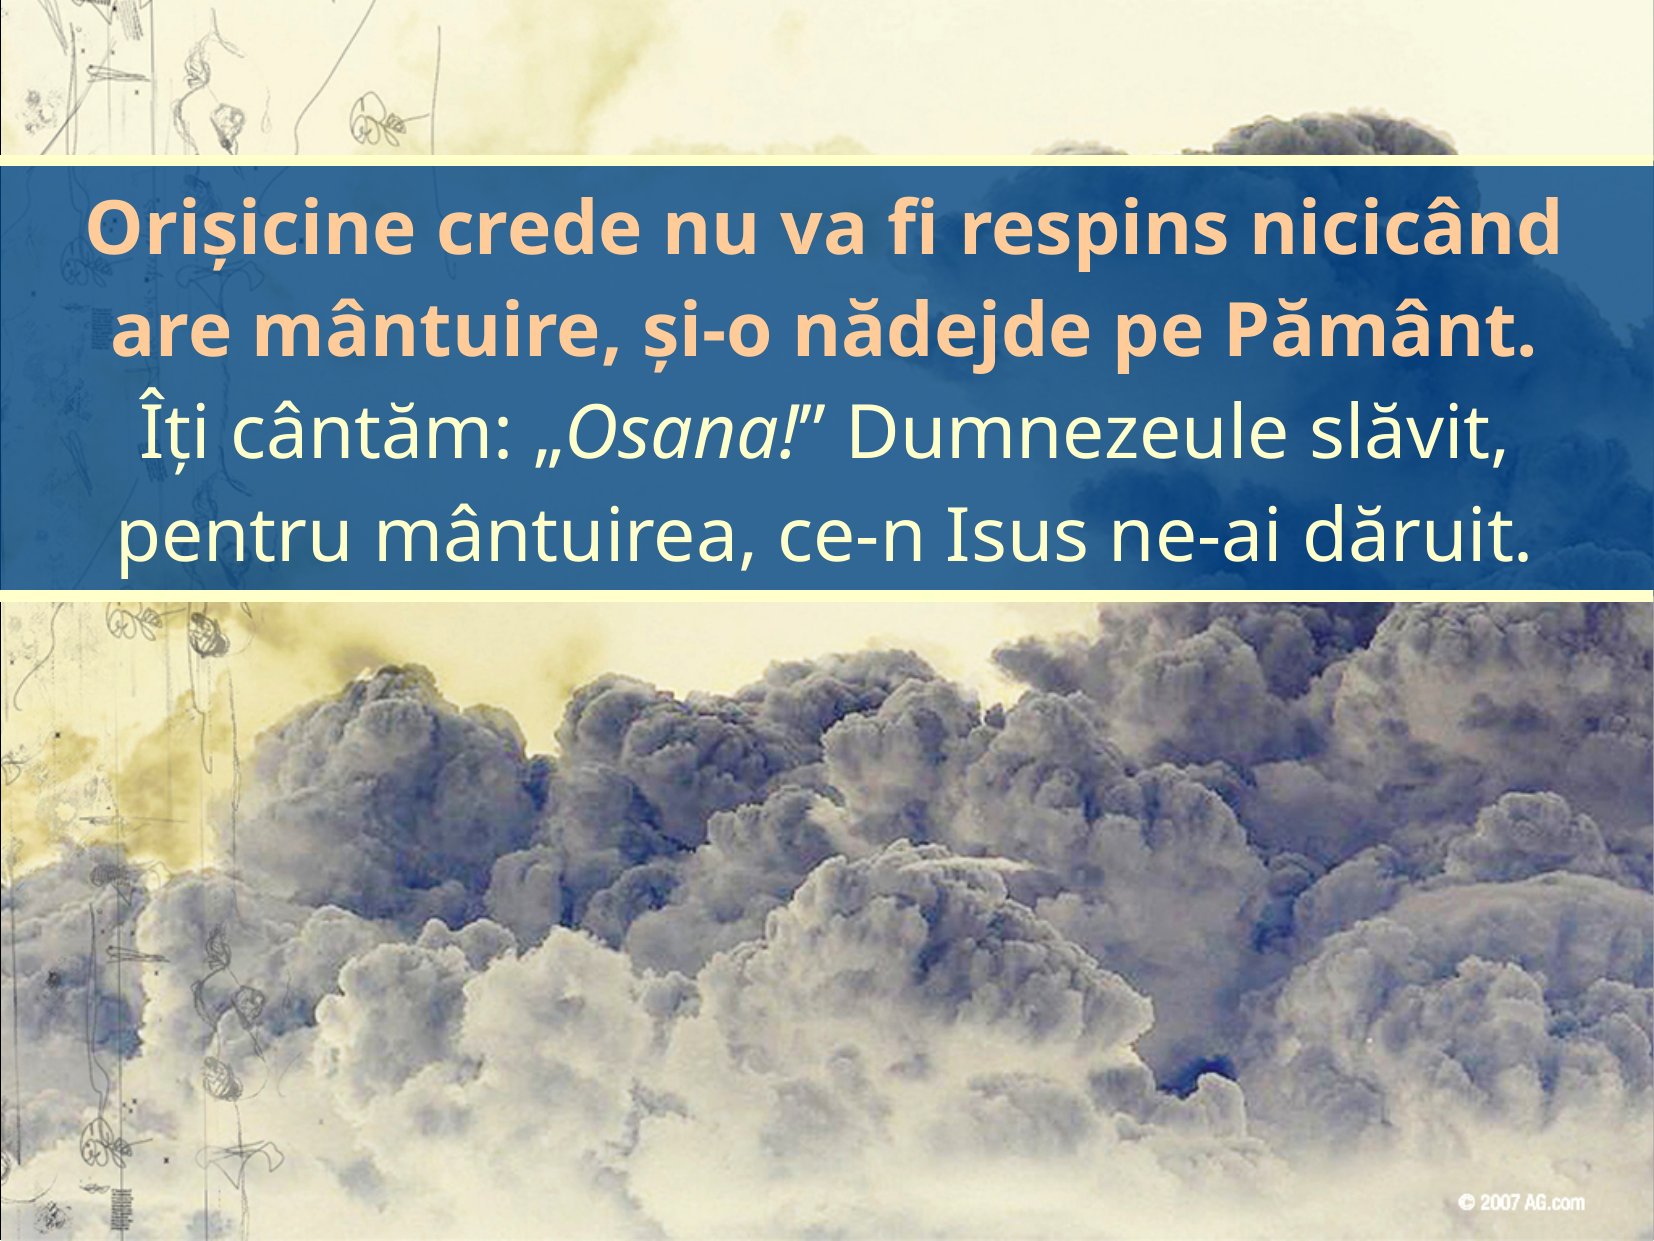

Orişicine crede nu va fi respins nicicând
are mântuire, şi-o nădejde pe Pământ.
Îţi cântăm: „Osana!” Dumnezeule slăvit,
pentru mântuirea, ce-n Isus ne-ai dăruit.